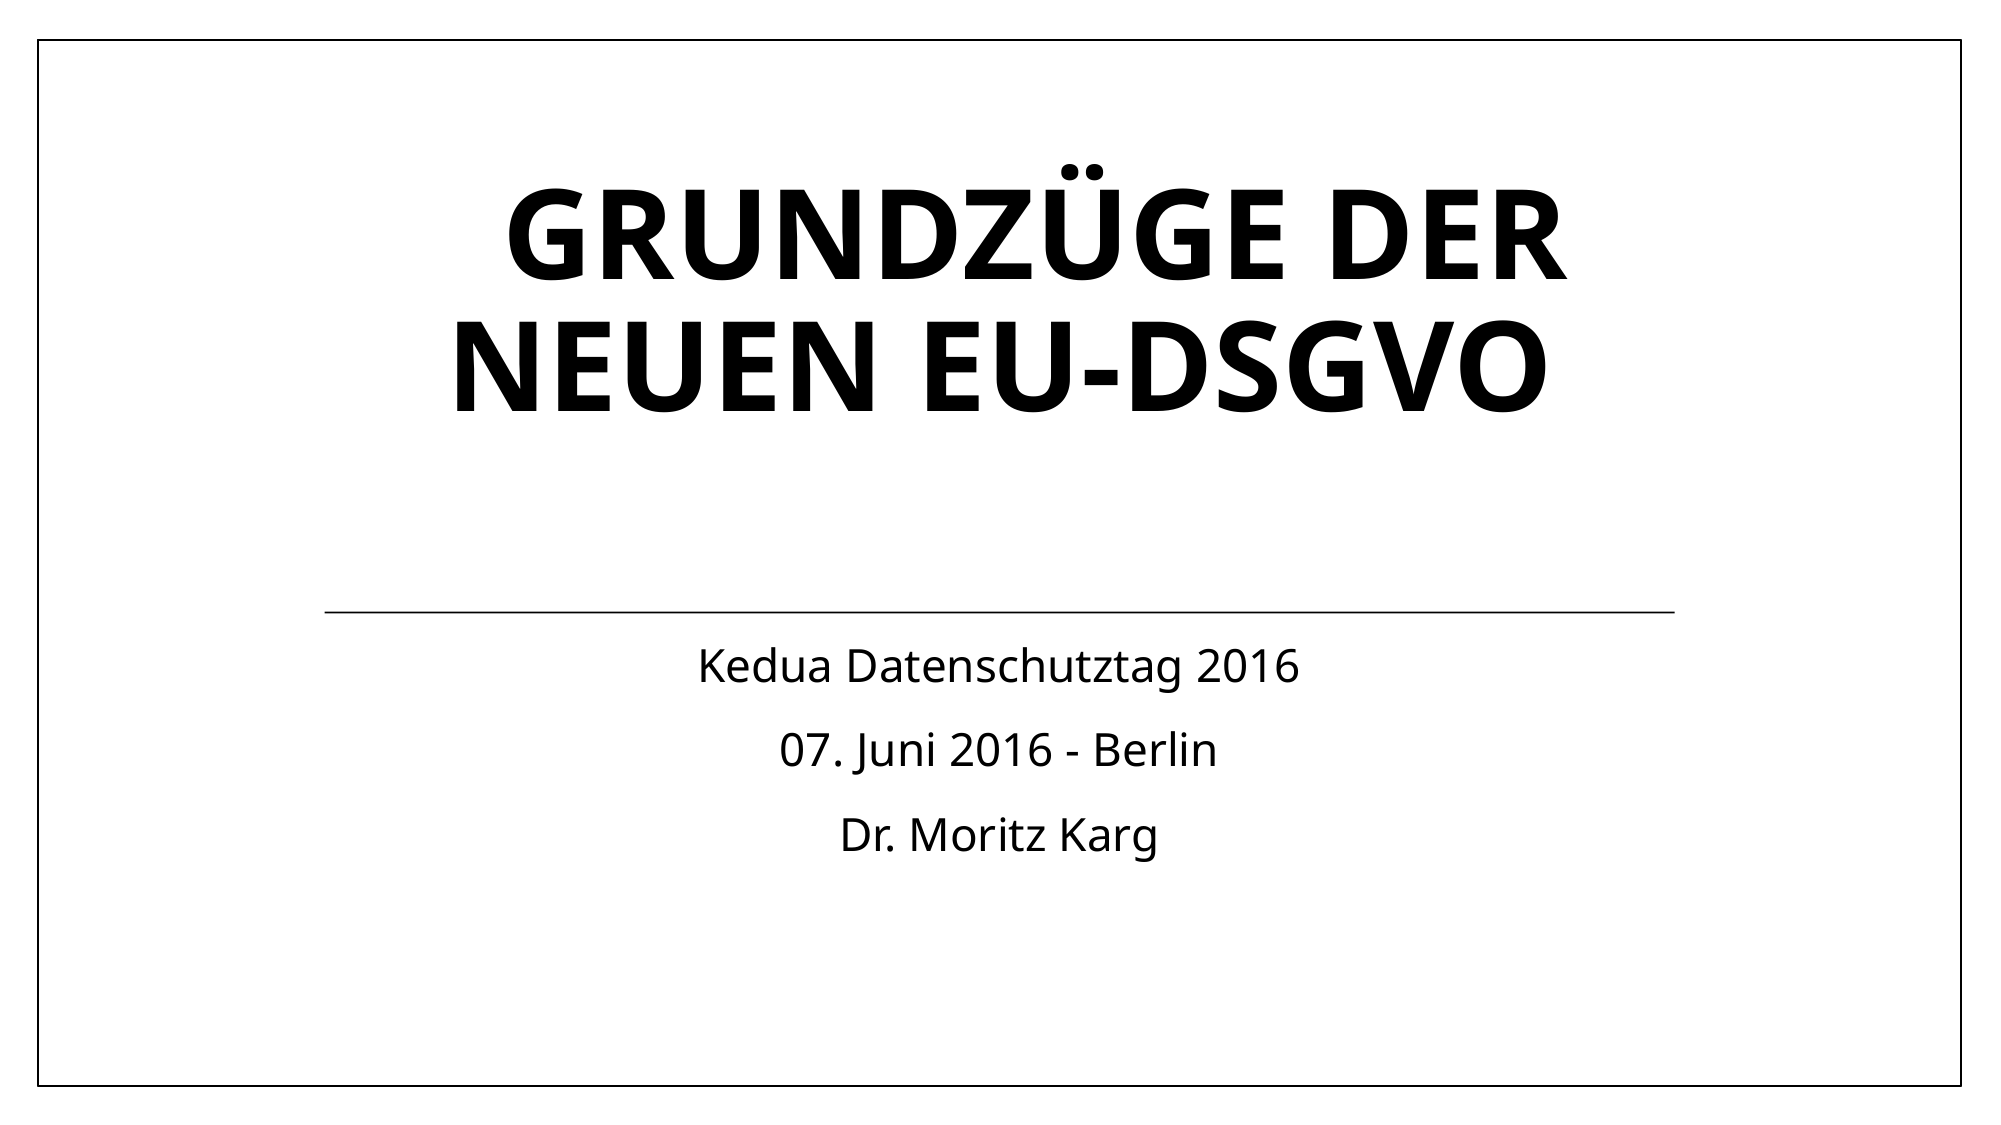

# Grundzüge der neuen EU-DSGVO
Kedua Datenschutztag 2016
07. Juni 2016 - Berlin
Dr. Moritz Karg